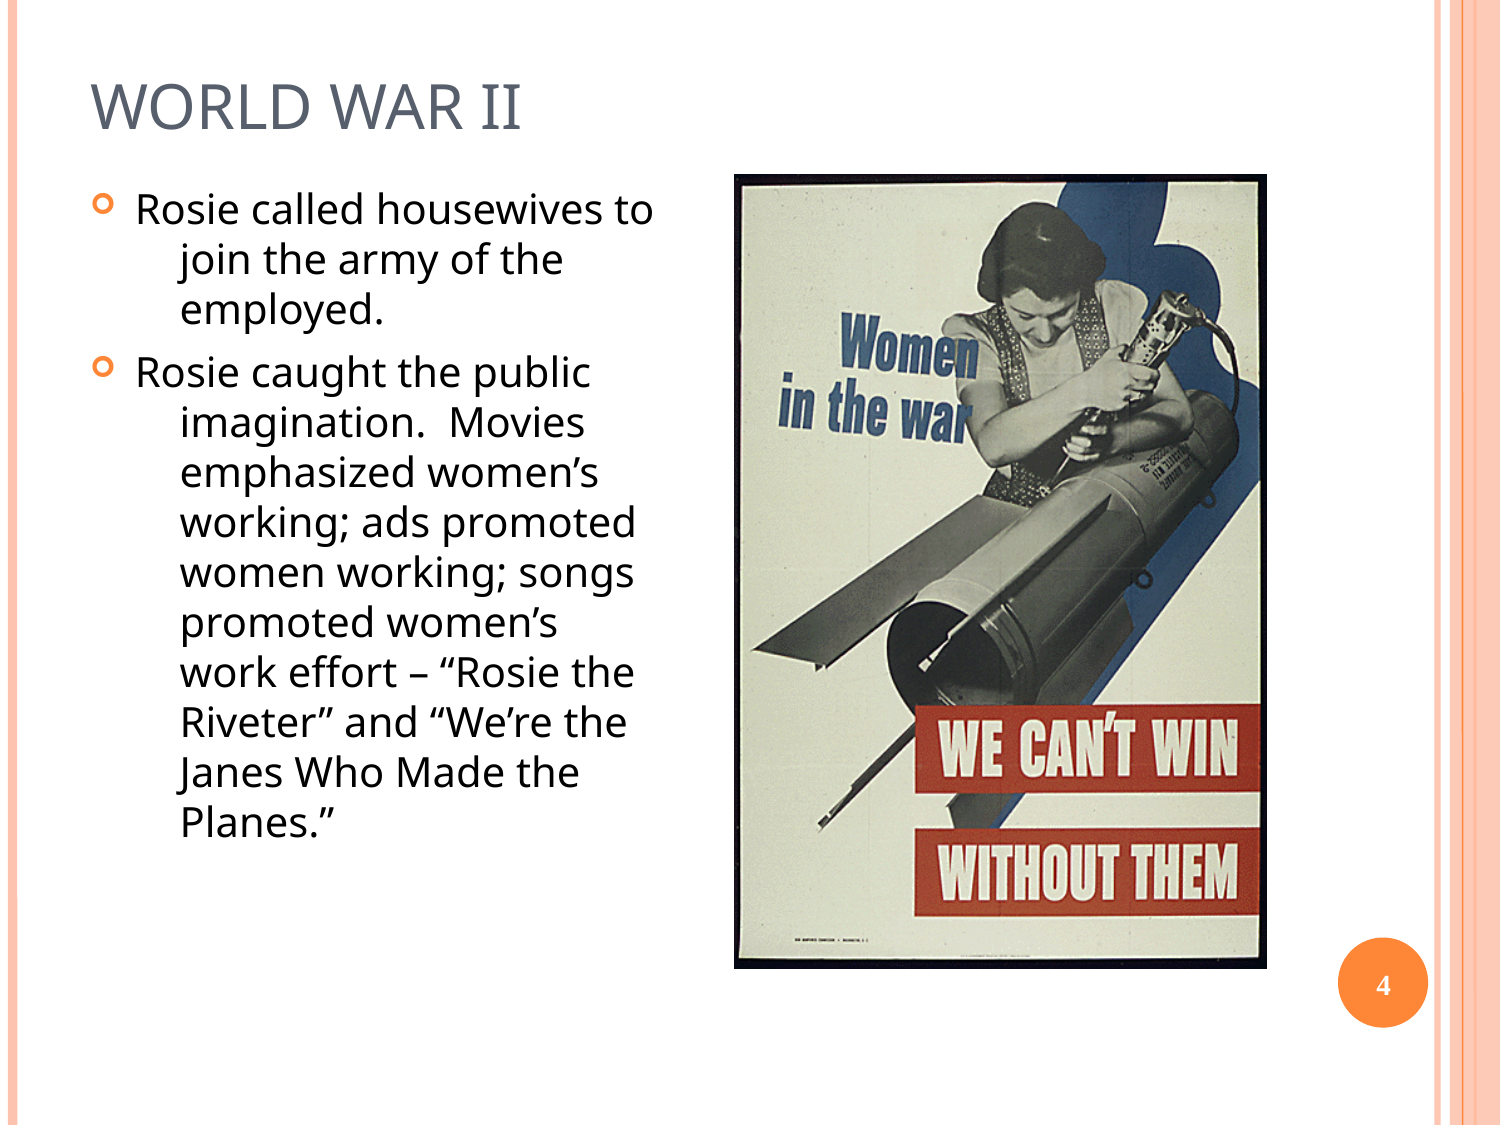

# World War II
Rosie called housewives to join the army of the employed.
Rosie caught the public imagination. Movies emphasized women’s working; ads promoted women working; songs promoted women’s work effort – “Rosie the Riveter” and “We’re the Janes Who Made the Planes.”